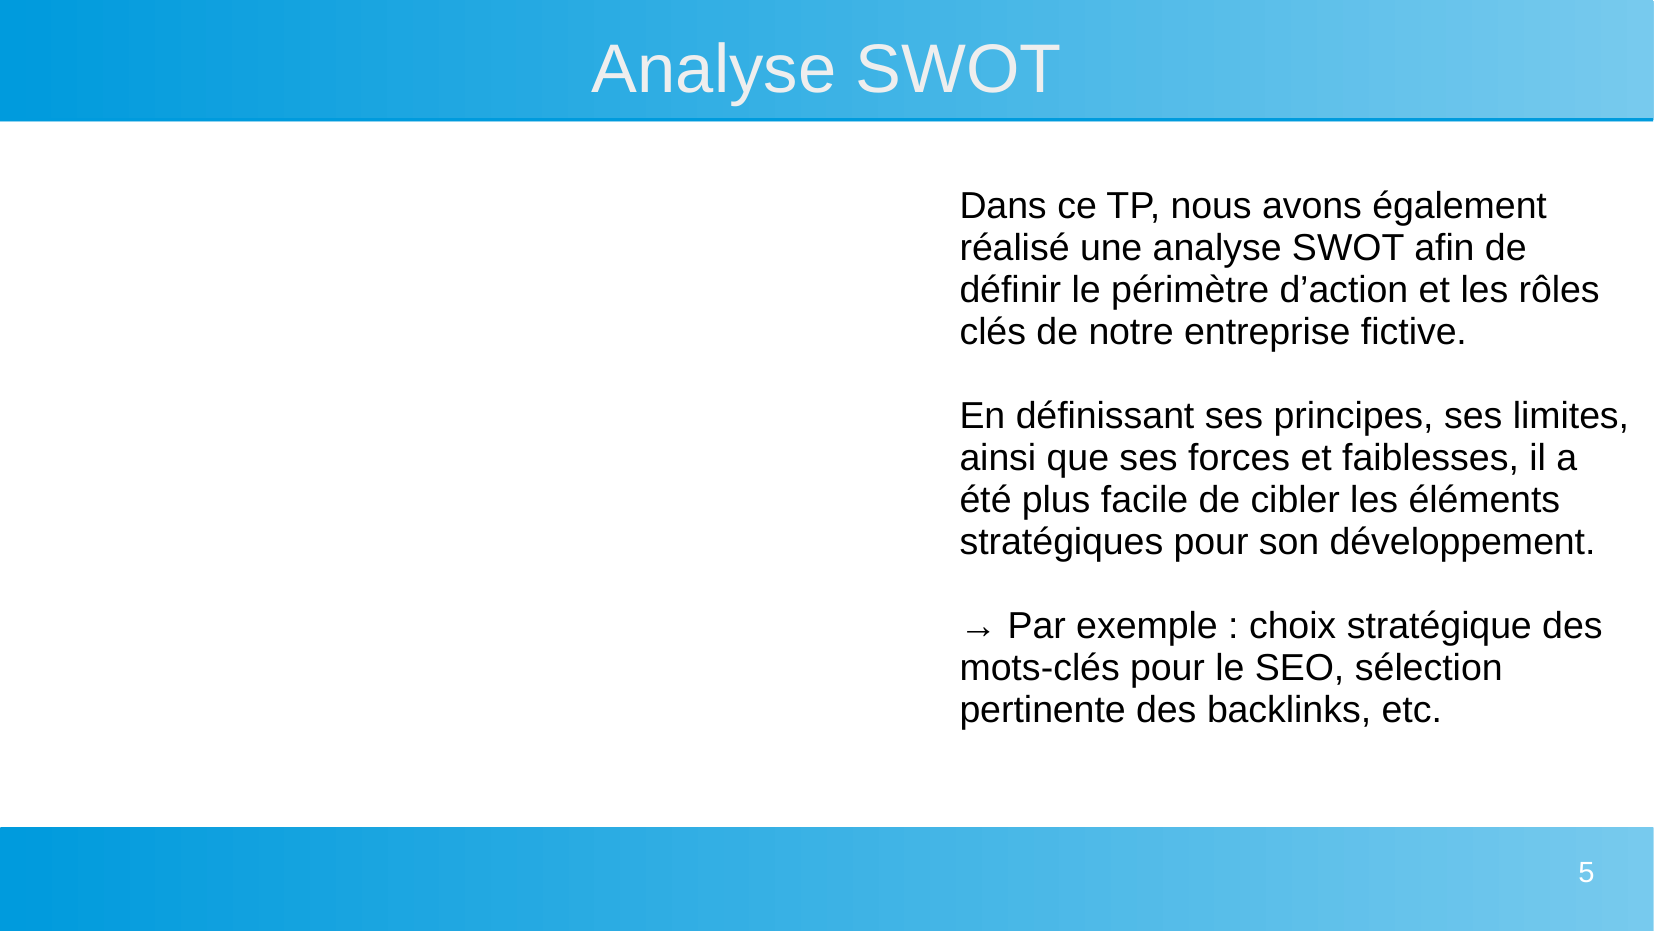

# Analyse SWOT
Dans ce TP, nous avons également réalisé une analyse SWOT afin de définir le périmètre d’action et les rôles clés de notre entreprise fictive.
En définissant ses principes, ses limites, ainsi que ses forces et faiblesses, il a été plus facile de cibler les éléments stratégiques pour son développement.
→ Par exemple : choix stratégique des mots-clés pour le SEO, sélection pertinente des backlinks, etc.
5